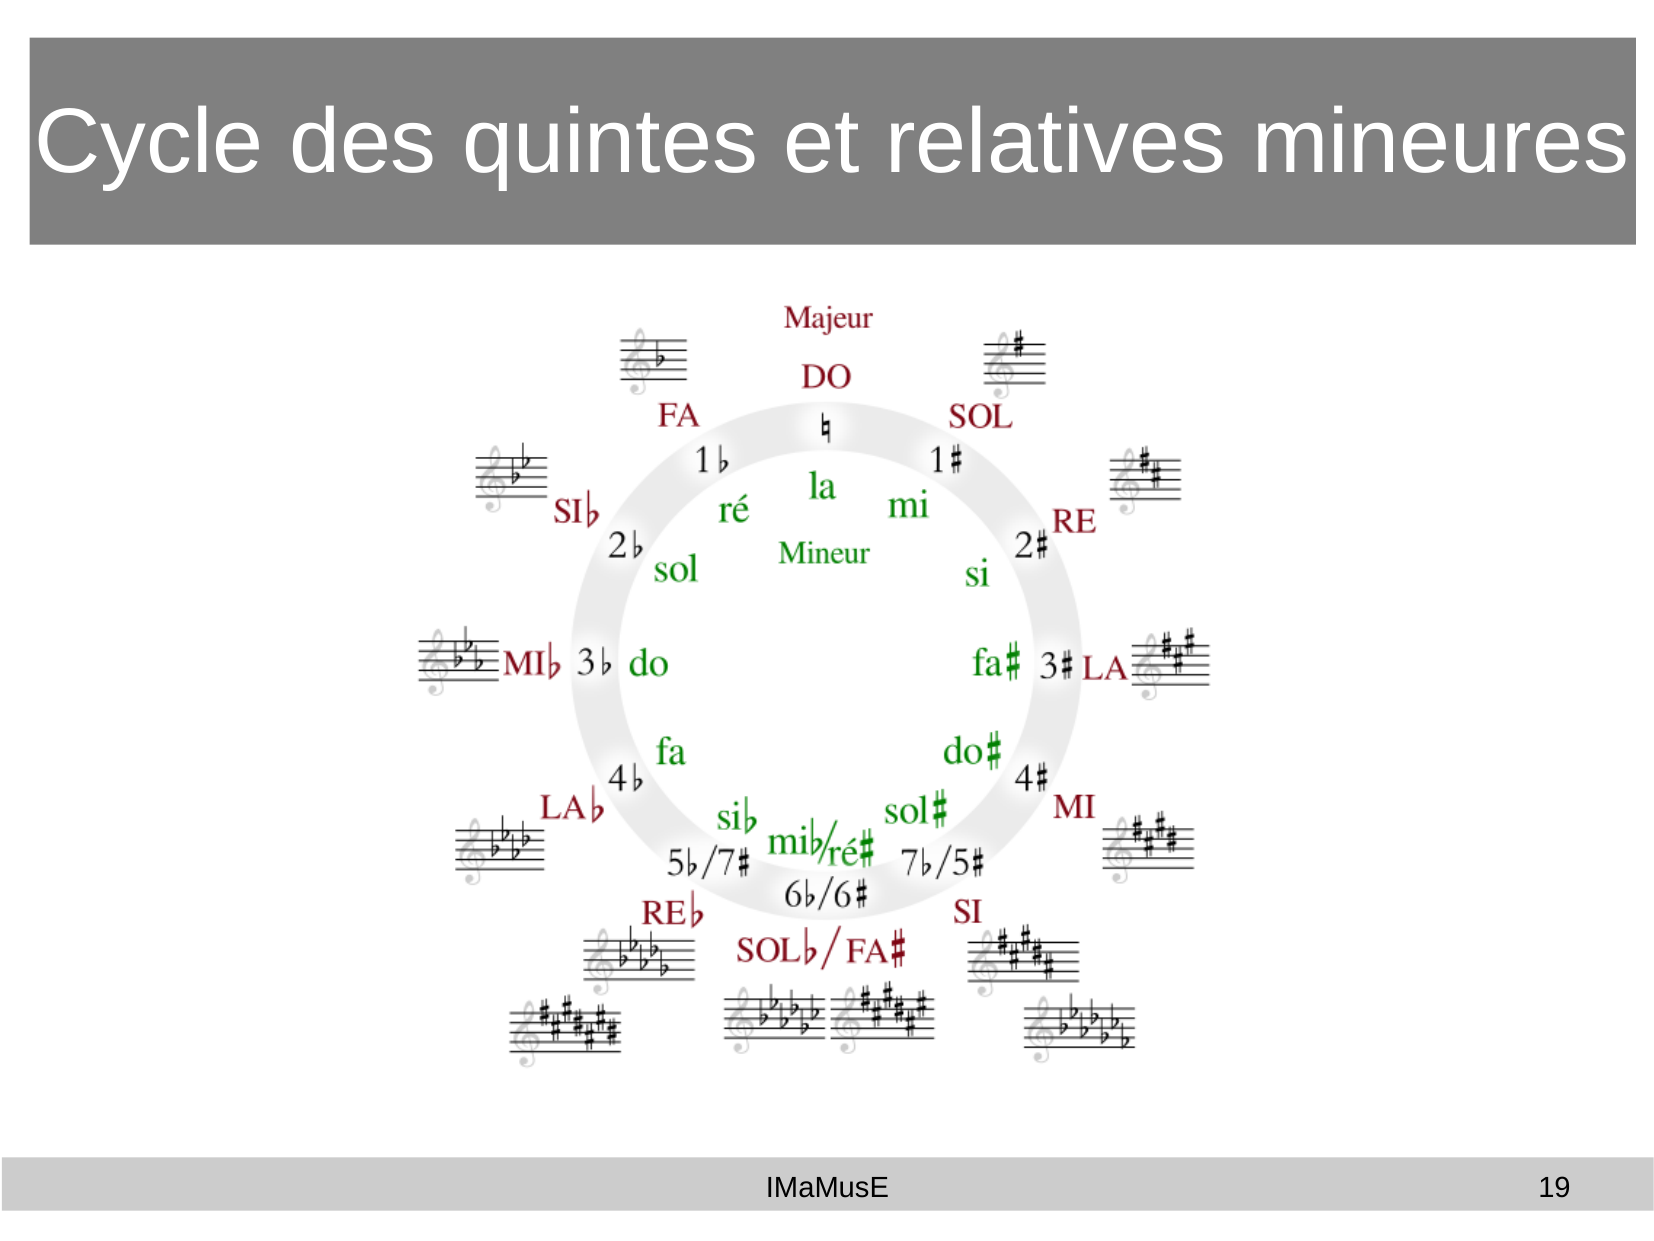

# Cycle des quintes et relatives mineures
Imamuse
19